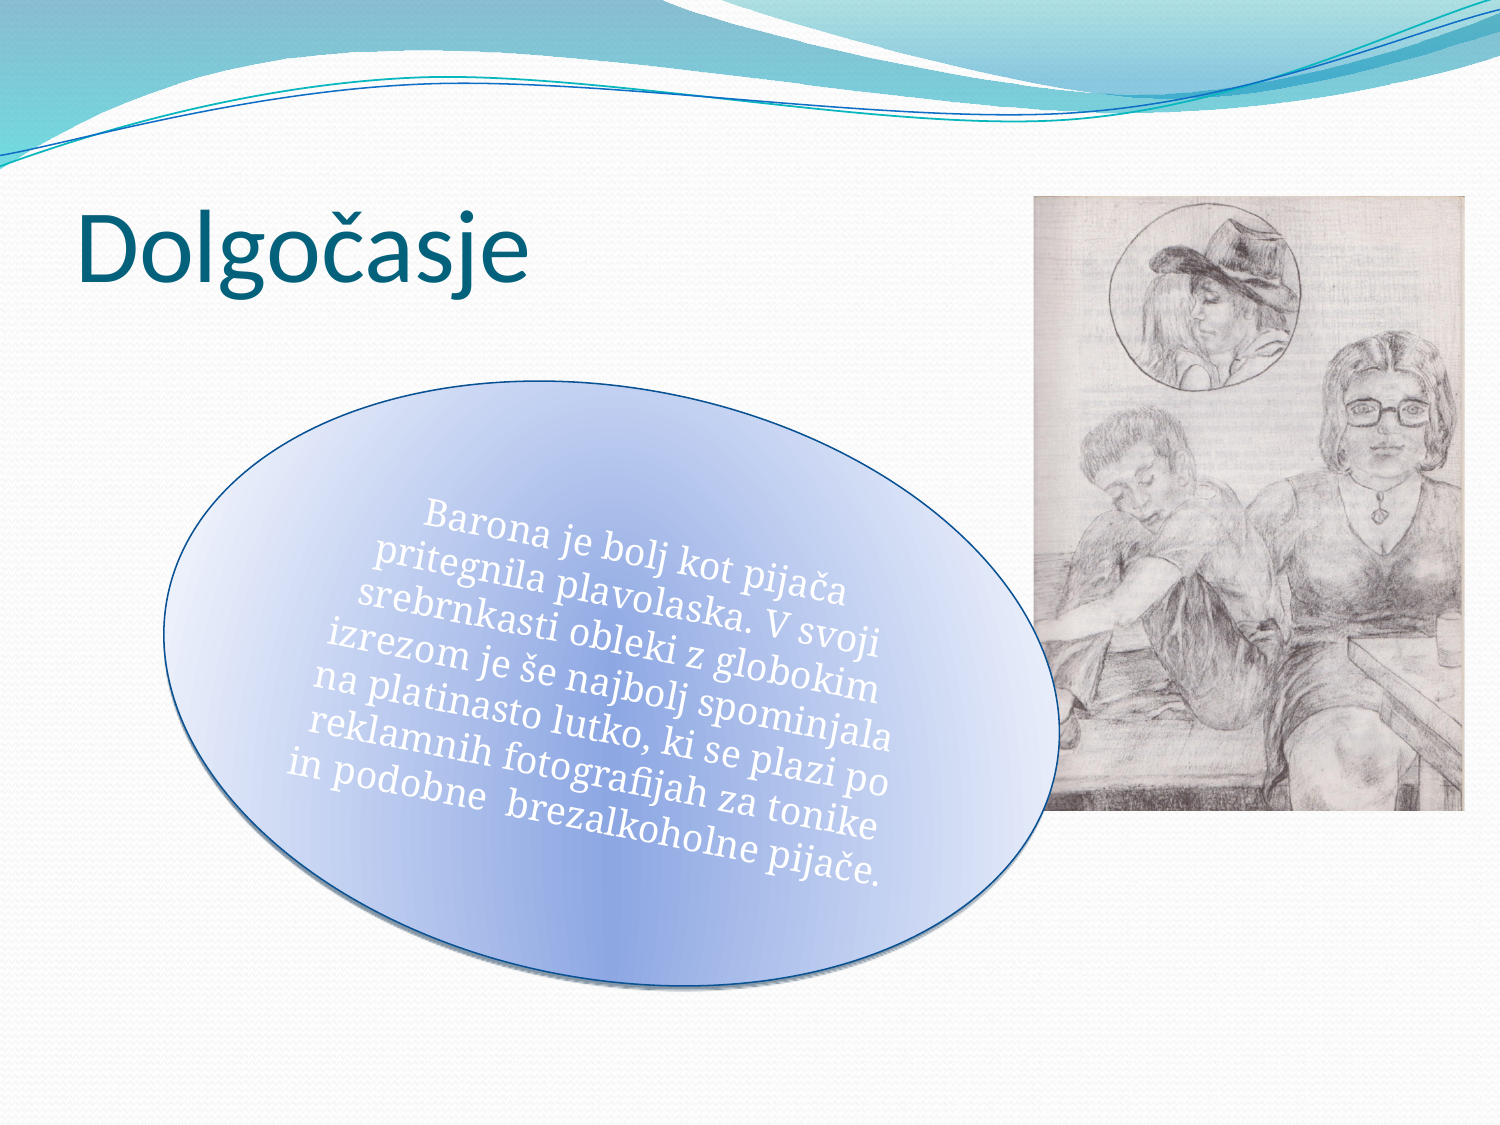

# Dolgočasje
Barona je bolj kot pijača pritegnila plavolaska. V svoji srebrnkasti obleki z globokim izrezom je še najbolj spominjala na platinasto lutko, ki se plazi po reklamnih fotografijah za tonike in podobne brezalkoholne pijače.